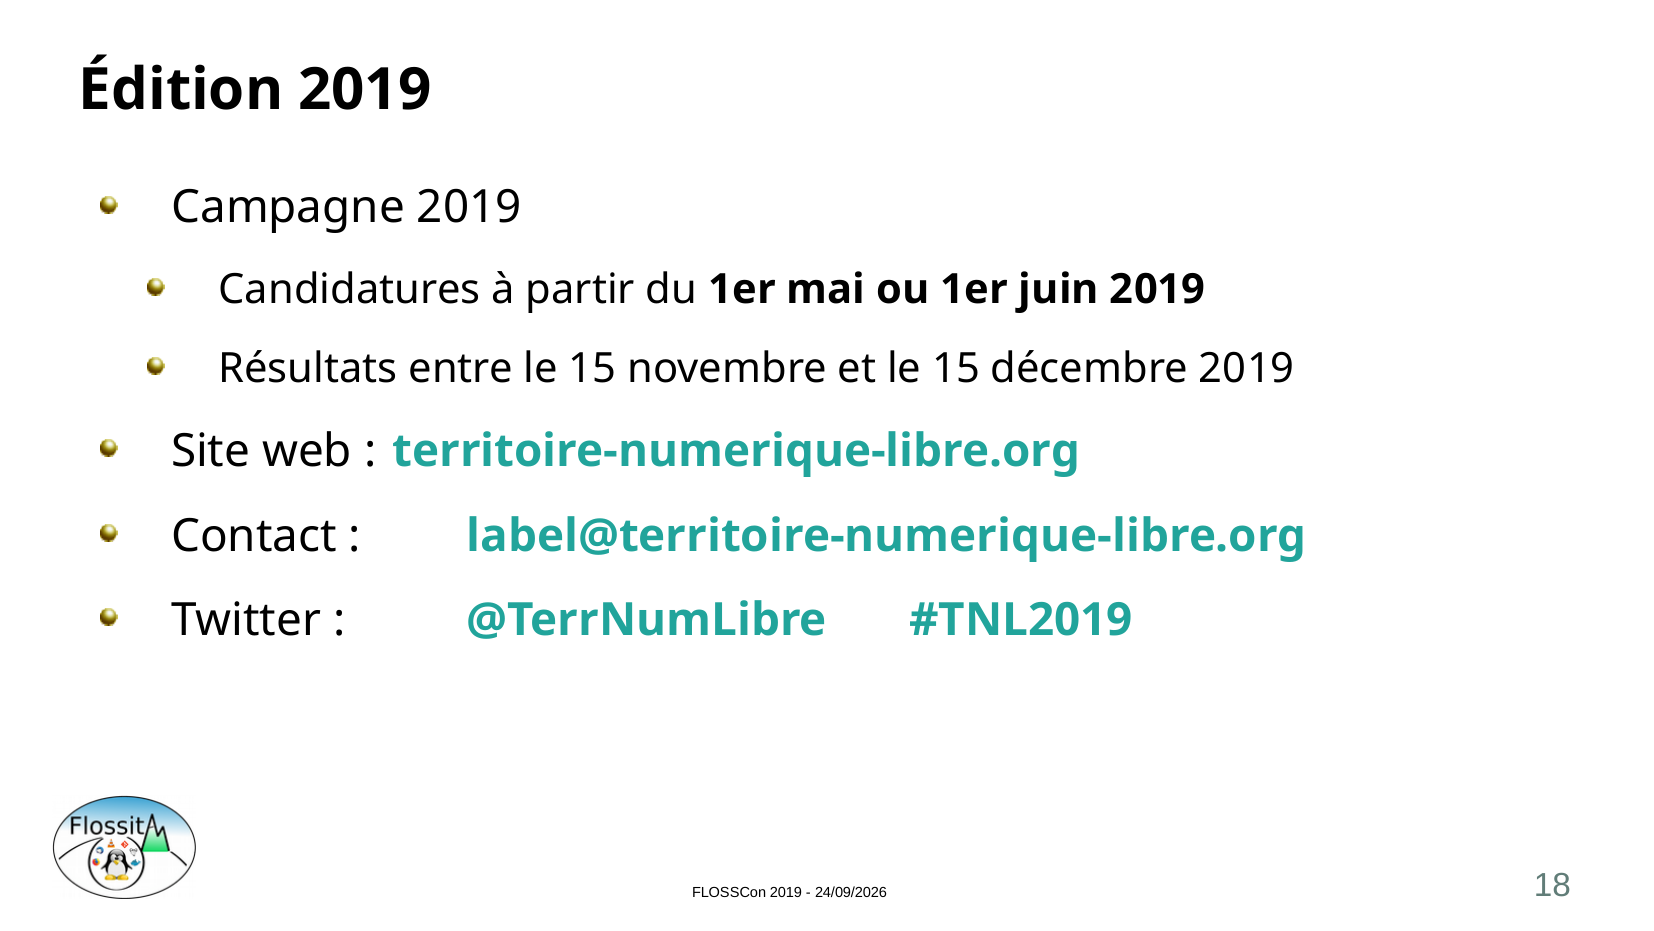

Édition 2019
# Campagne 2019
Candidatures à partir du 1er mai ou 1er juin 2019
Résultats entre le 15 novembre et le 15 décembre 2019
Site web :	territoire-numerique-libre.org
Contact :		label@territoire-numerique-libre.org
Twitter :		@TerrNumLibre		#TNL2019
18